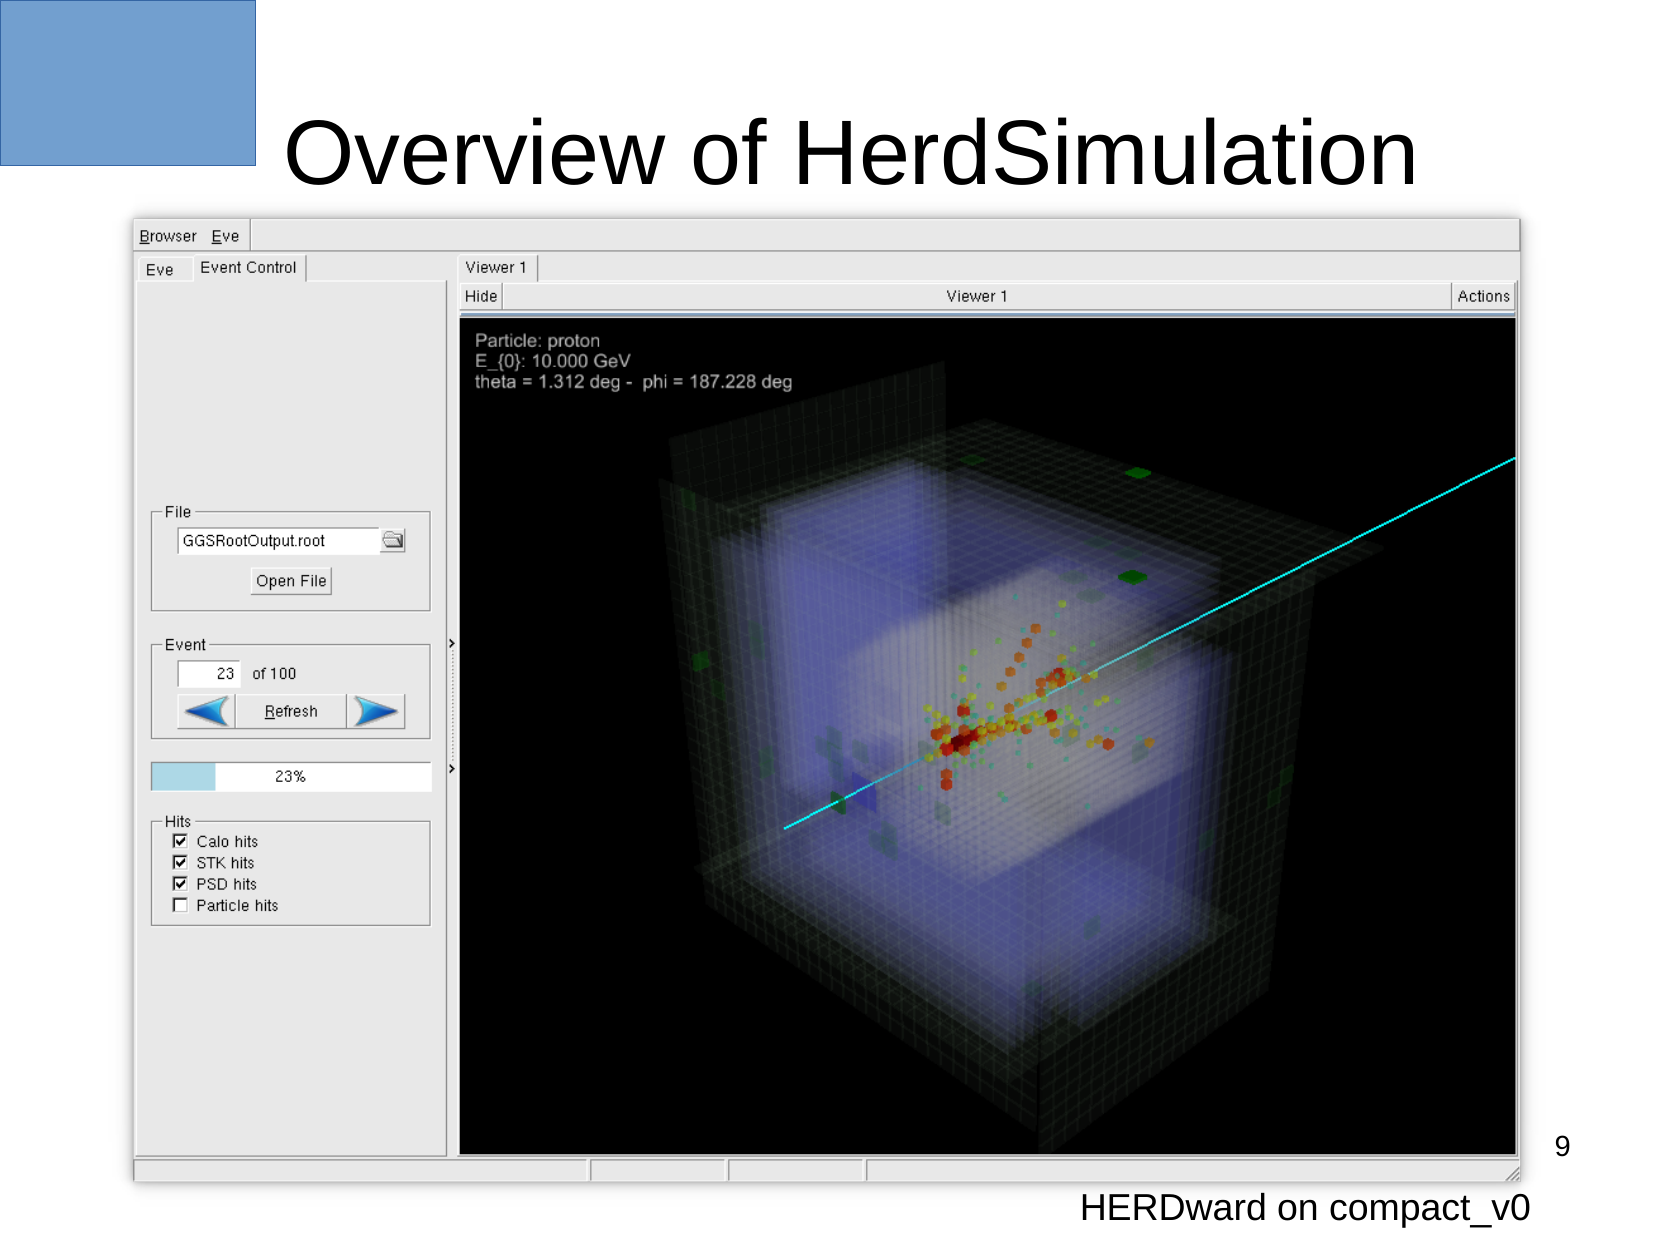

# Overview of HerdSimulation
9
HERDward on compact_v0